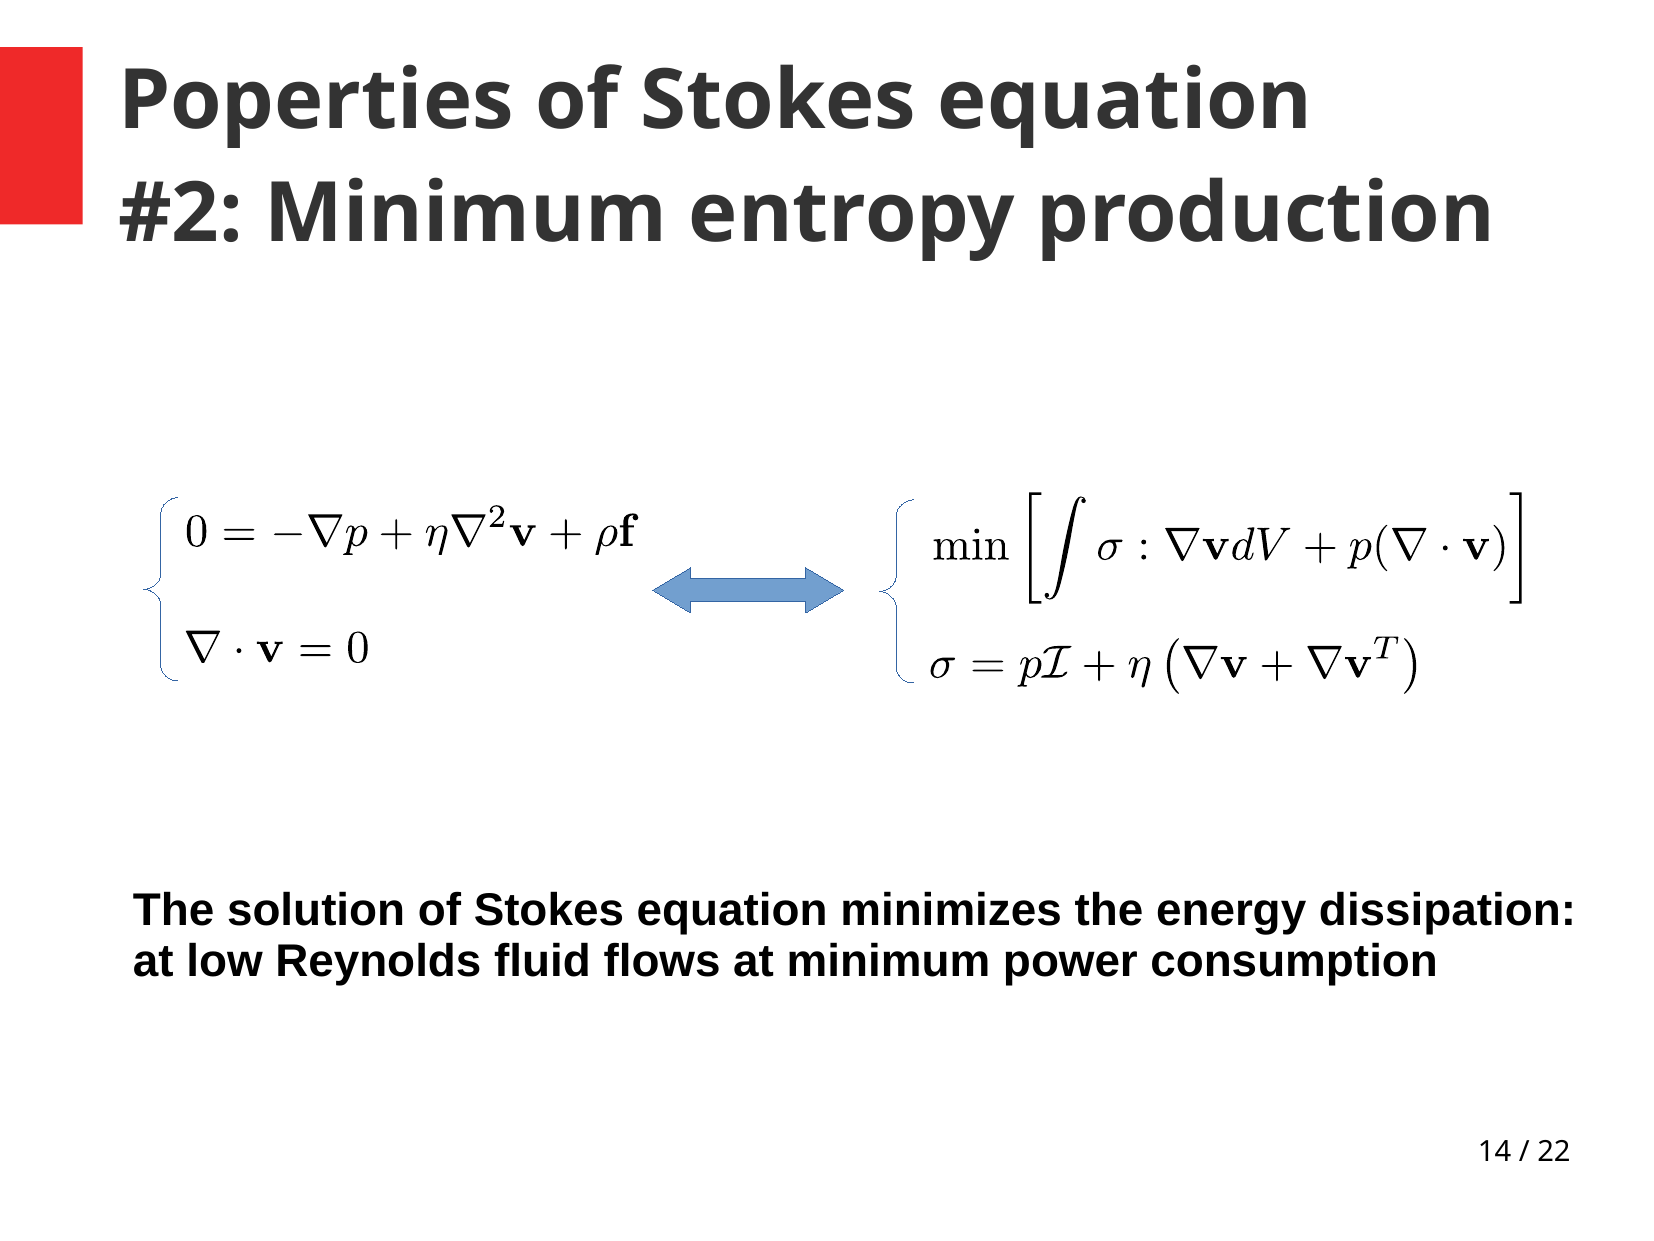

# Poperties of Stokes equation #2: Minimum entropy production
The solution of Stokes equation minimizes the energy dissipation:
at low Reynolds fluid flows at minimum power consumption
14